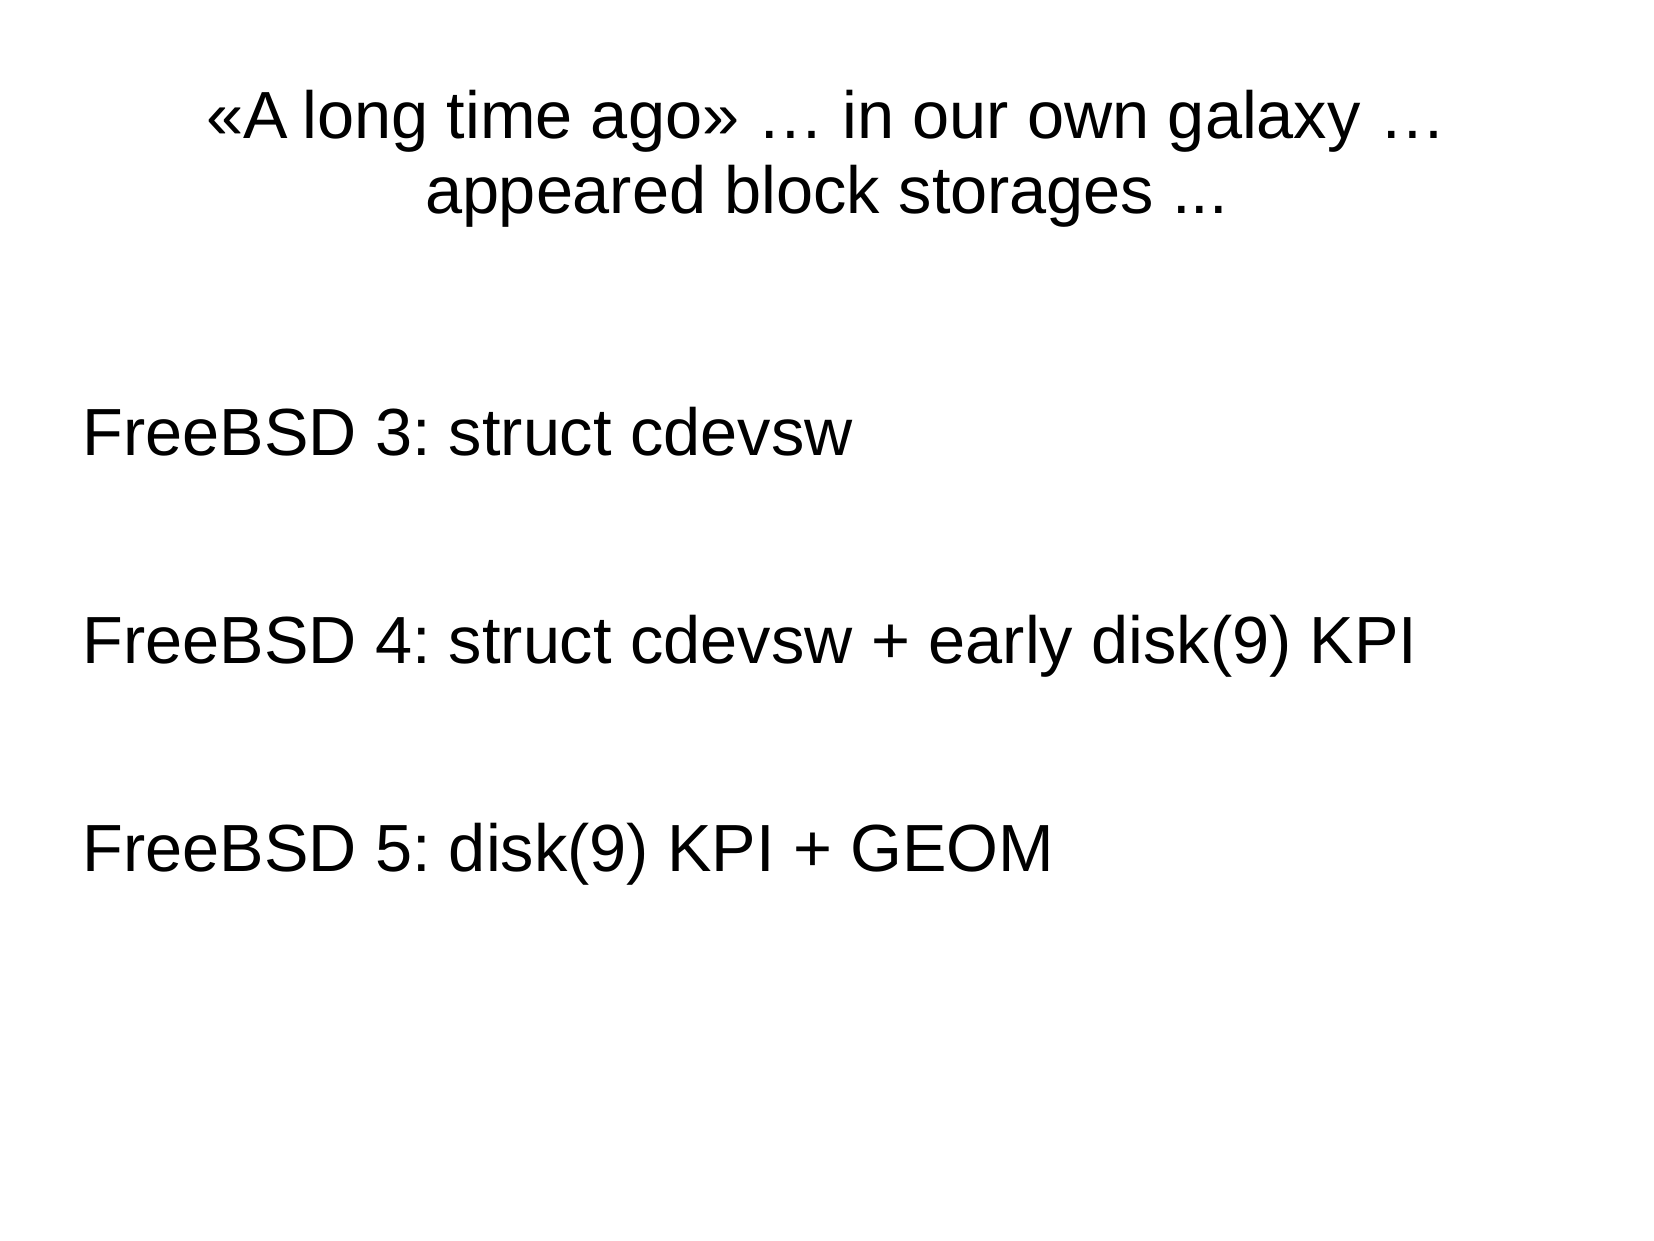

# «A long time ago» … in our own galaxy … appeared block storages ...
FreeBSD 3: struct cdevsw
FreeBSD 4: struct cdevsw + early disk(9) KPI
FreeBSD 5: disk(9) KPI + GEOM